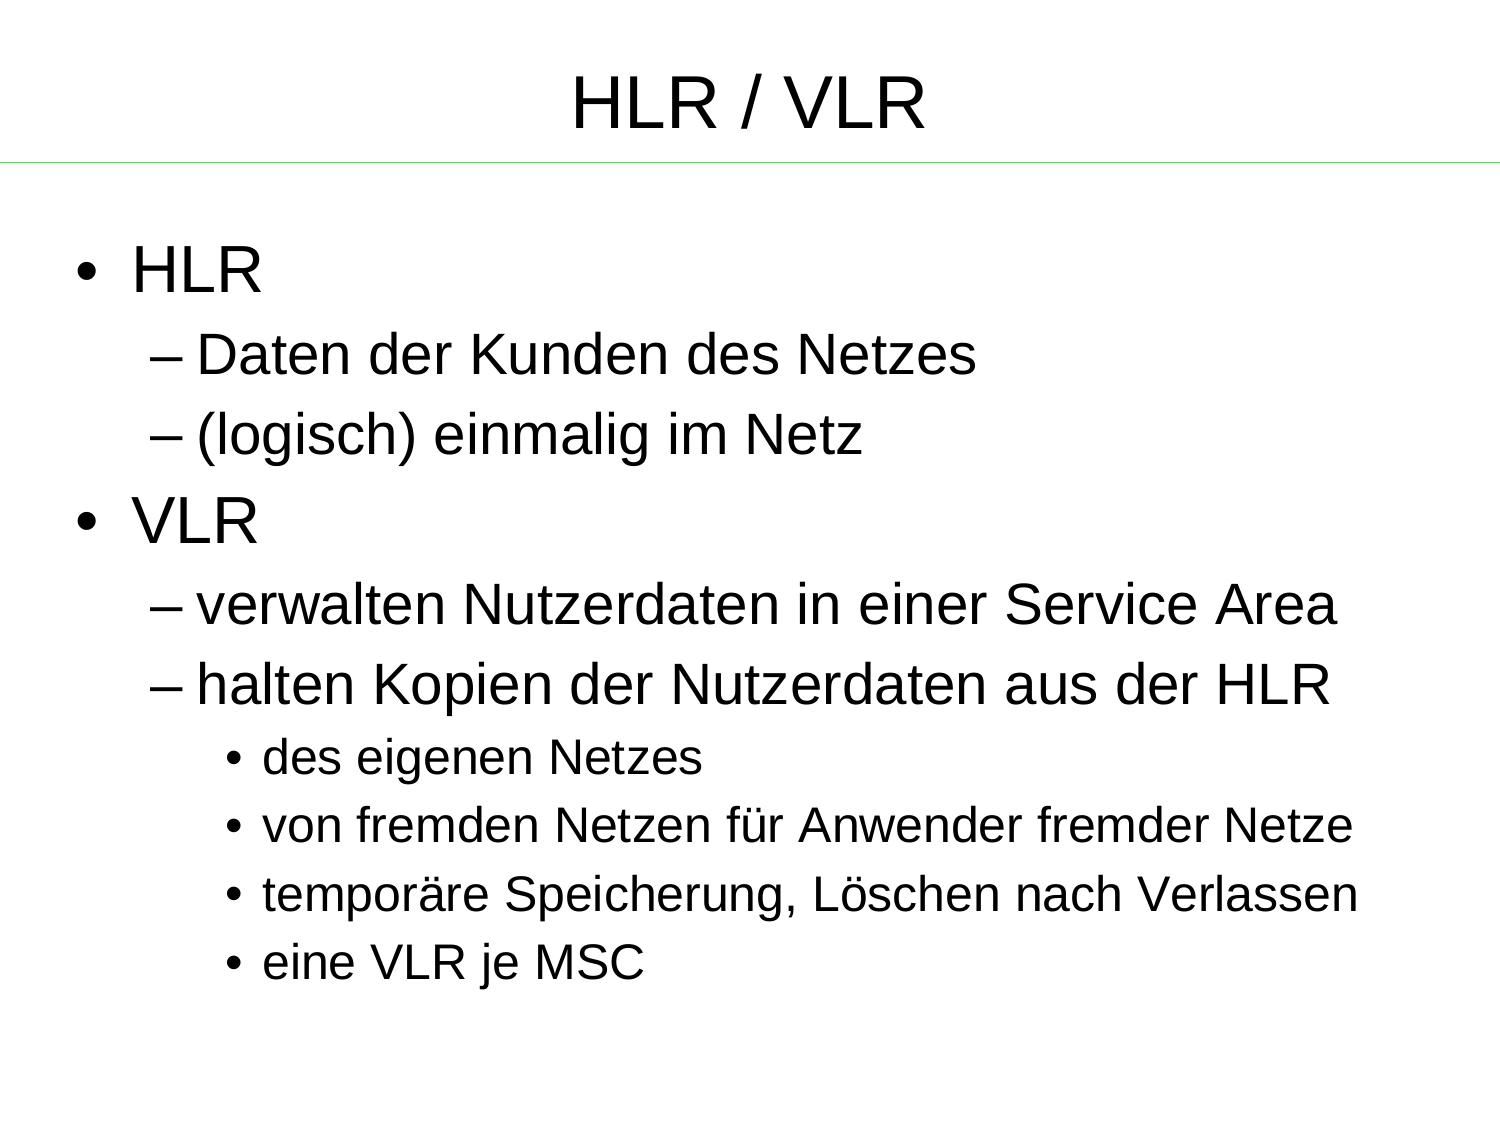

# HLR / VLR
HLR
Daten der Kunden des Netzes
(logisch) einmalig im Netz
VLR
verwalten Nutzerdaten in einer Service Area
halten Kopien der Nutzerdaten aus der HLR
des eigenen Netzes
von fremden Netzen für Anwender fremder Netze
temporäre Speicherung, Löschen nach Verlassen
eine VLR je MSC